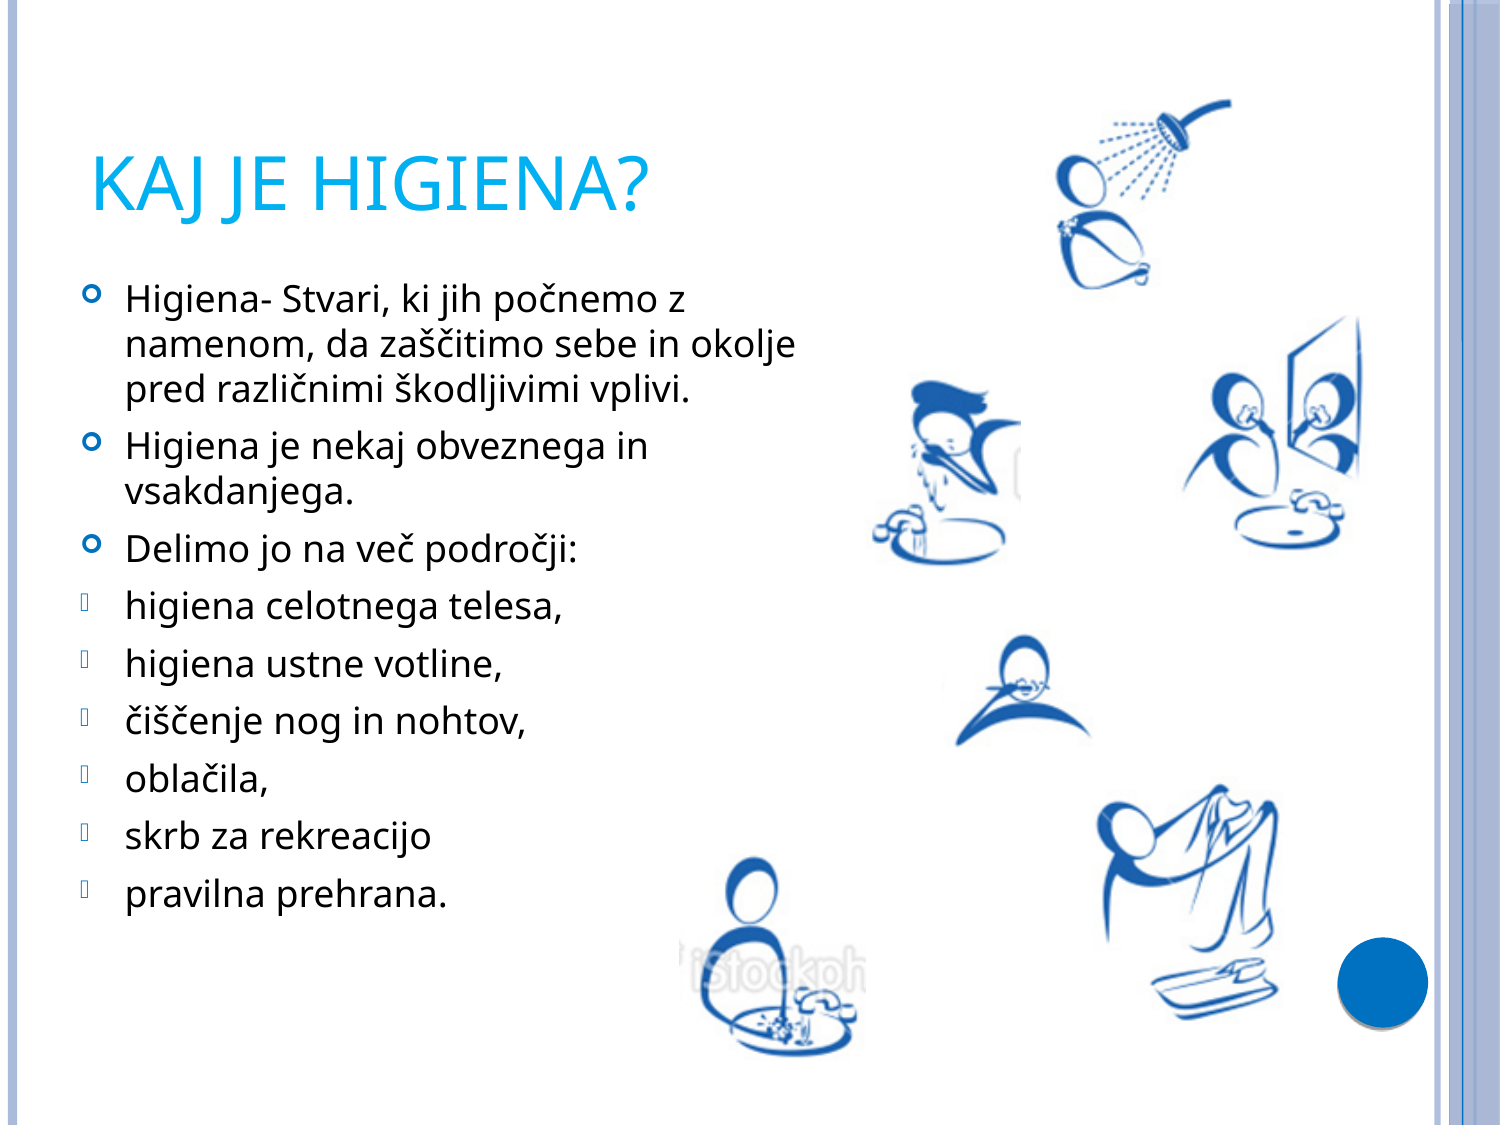

# Kaj je higiena?
Higiena- Stvari, ki jih počnemo z namenom, da zaščitimo sebe in okolje pred različnimi škodljivimi vplivi.
Higiena je nekaj obveznega in vsakdanjega.
Delimo jo na več področji:
higiena celotnega telesa,
higiena ustne votline,
čiščenje nog in nohtov,
oblačila,
skrb za rekreacijo
pravilna prehrana.